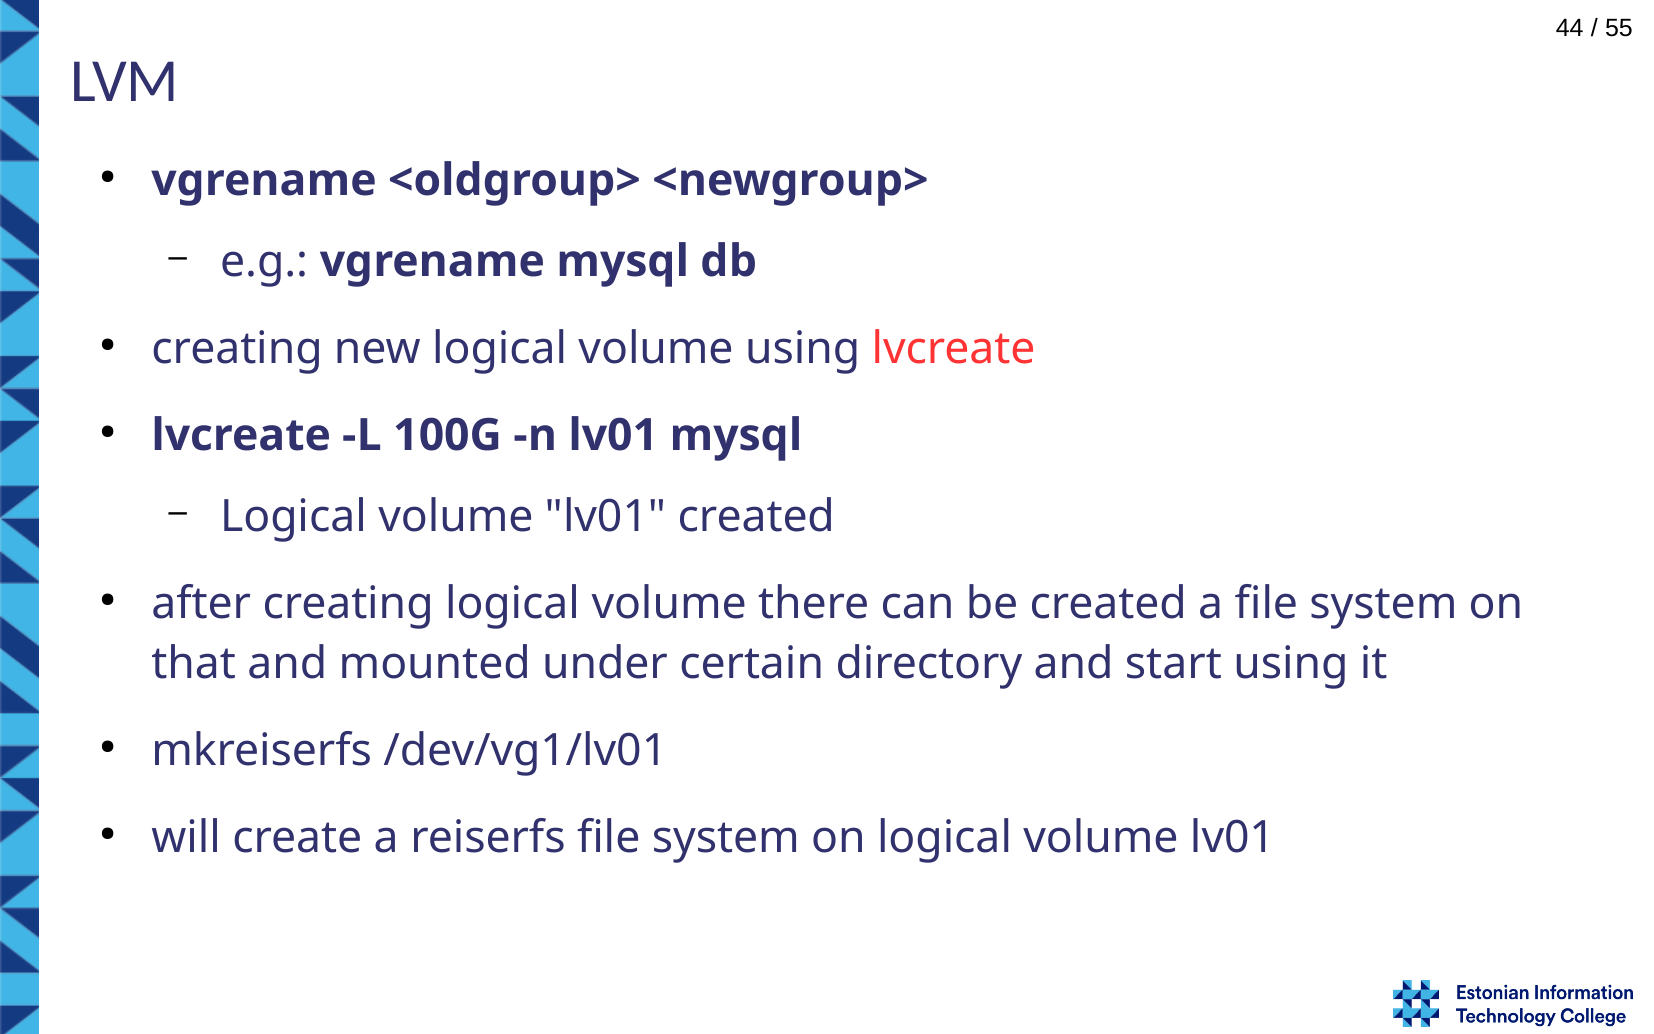

# LVM
vgrename <oldgroup> <newgroup>
e.g.: vgrename mysql db
creating new logical volume using lvcreate
lvcreate -L 100G -n lv01 mysql
Logical volume "lv01" created
after creating logical volume there can be created a file system on that and mounted under certain directory and start using it
mkreiserfs /dev/vg1/lv01
will create a reiserfs file system on logical volume lv01